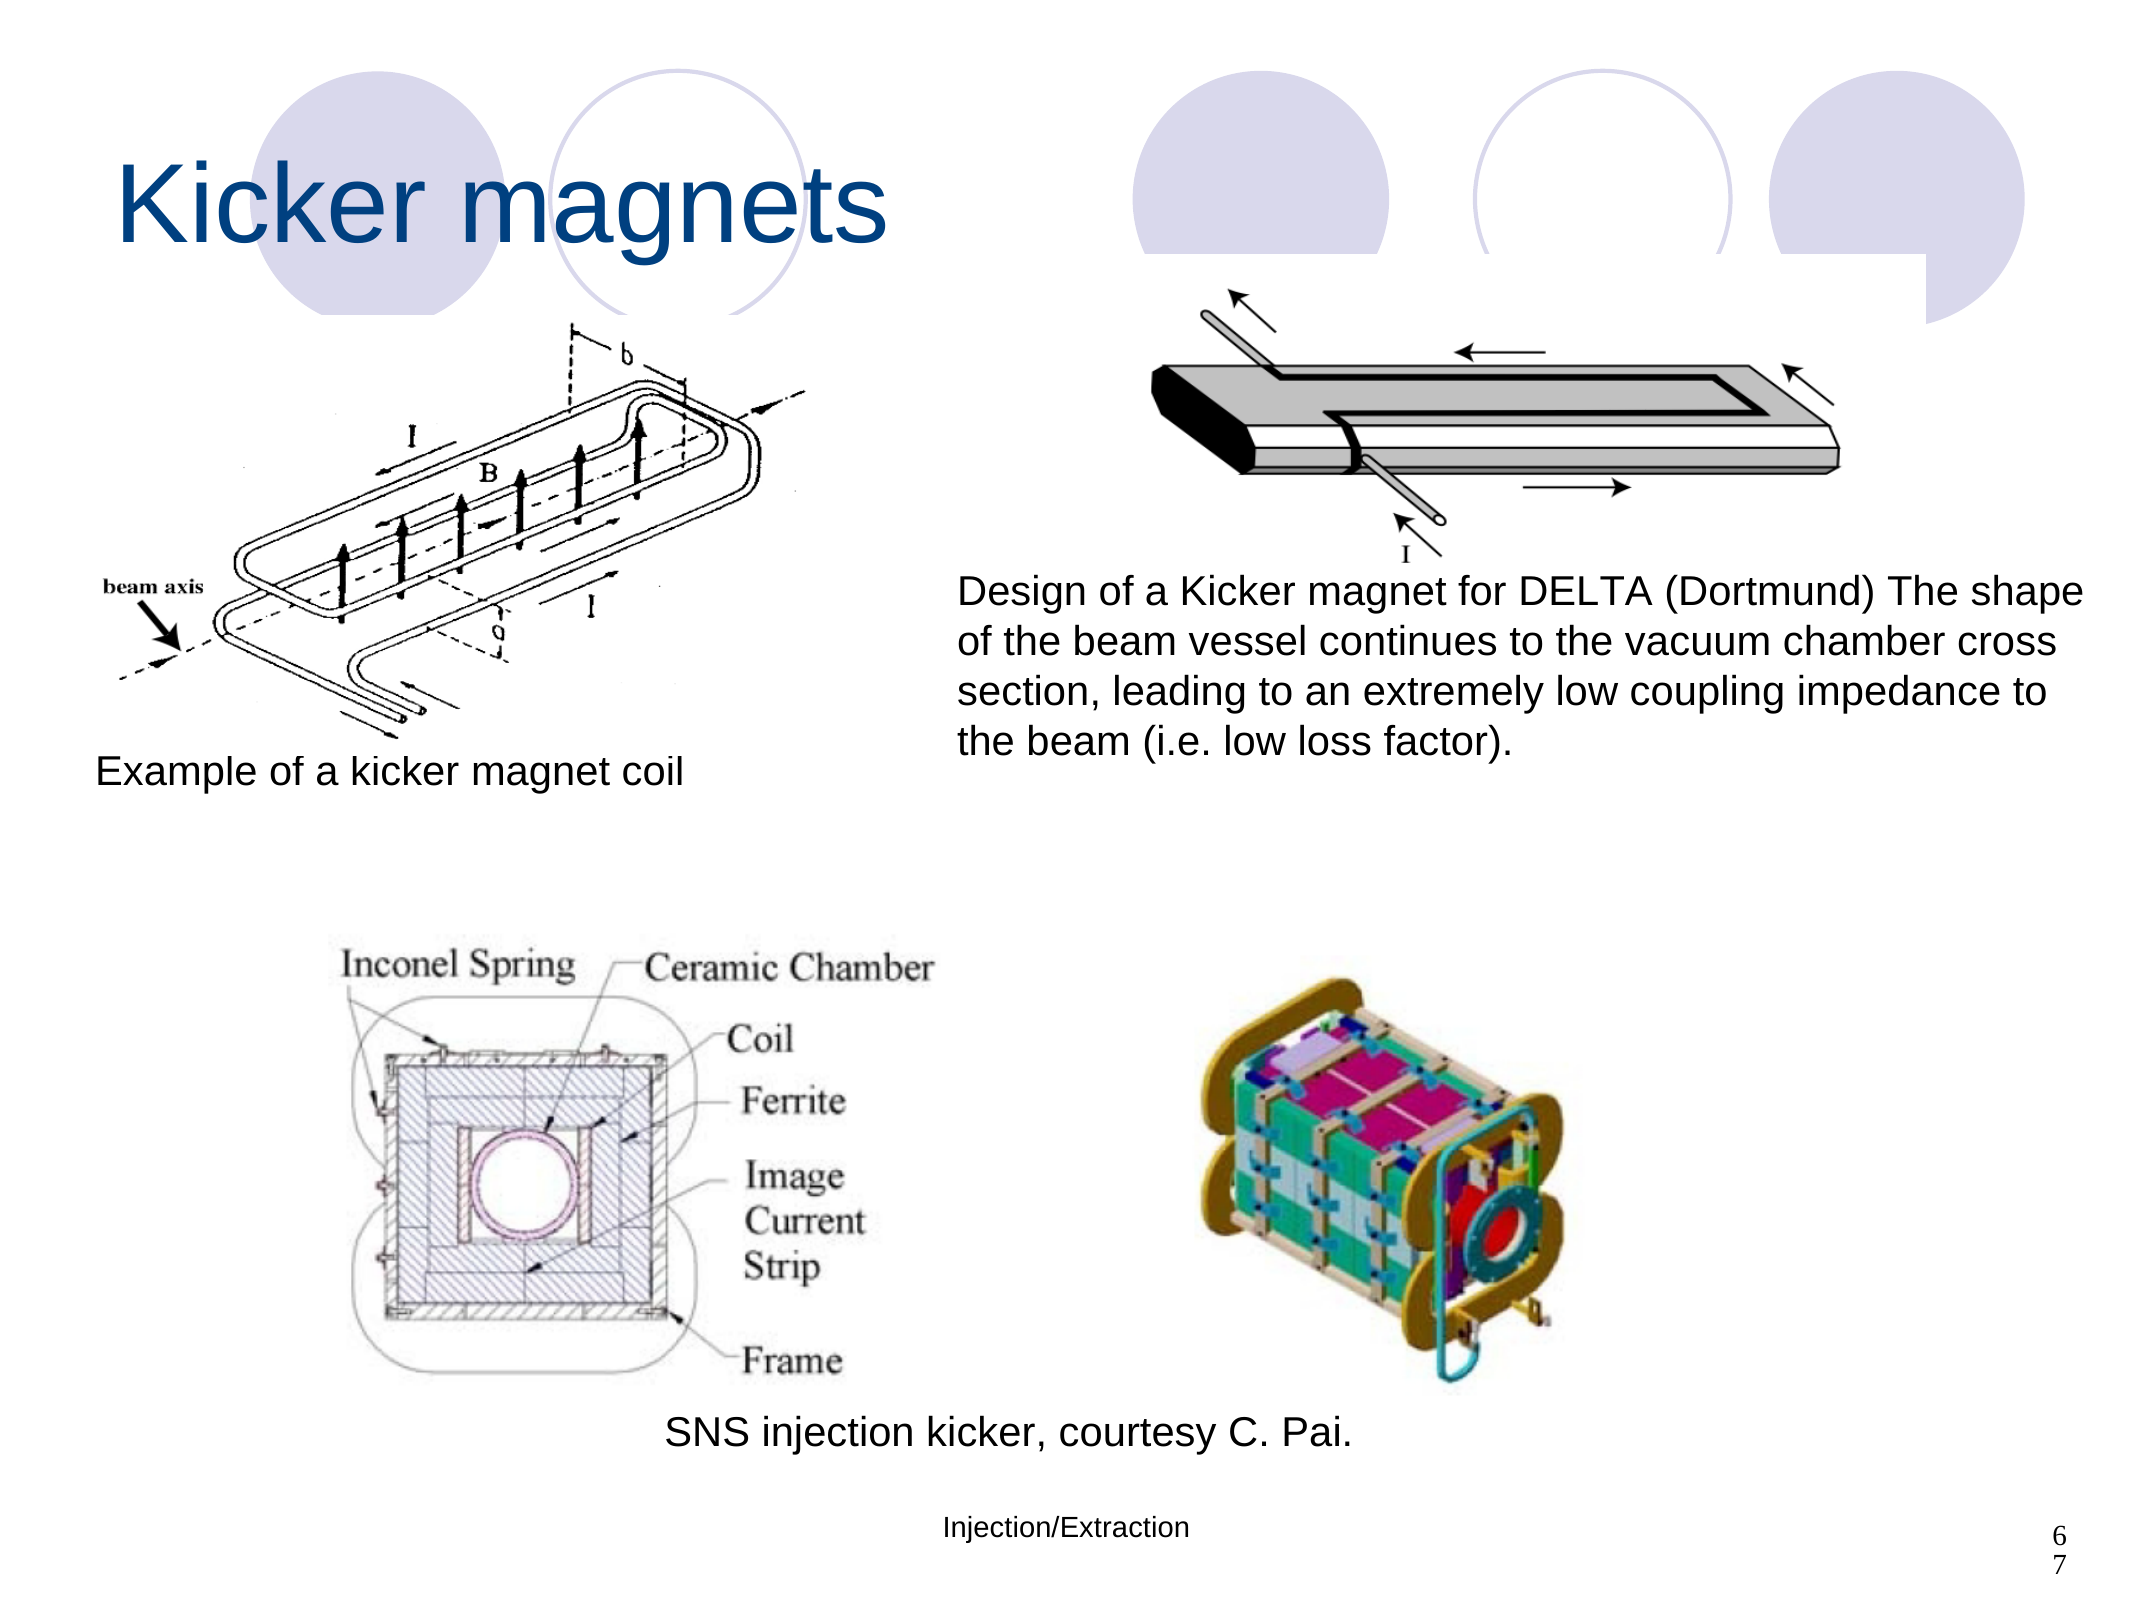

# Kicker magnets
Design of a Kicker magnet for DELTA (Dortmund) The shape of the beam vessel continues to the vacuum chamber cross section, leading to an extremely low coupling impedance to the beam (i.e. low loss factor).
Example of a kicker magnet coil
SNS injection kicker, courtesy C. Pai.
67